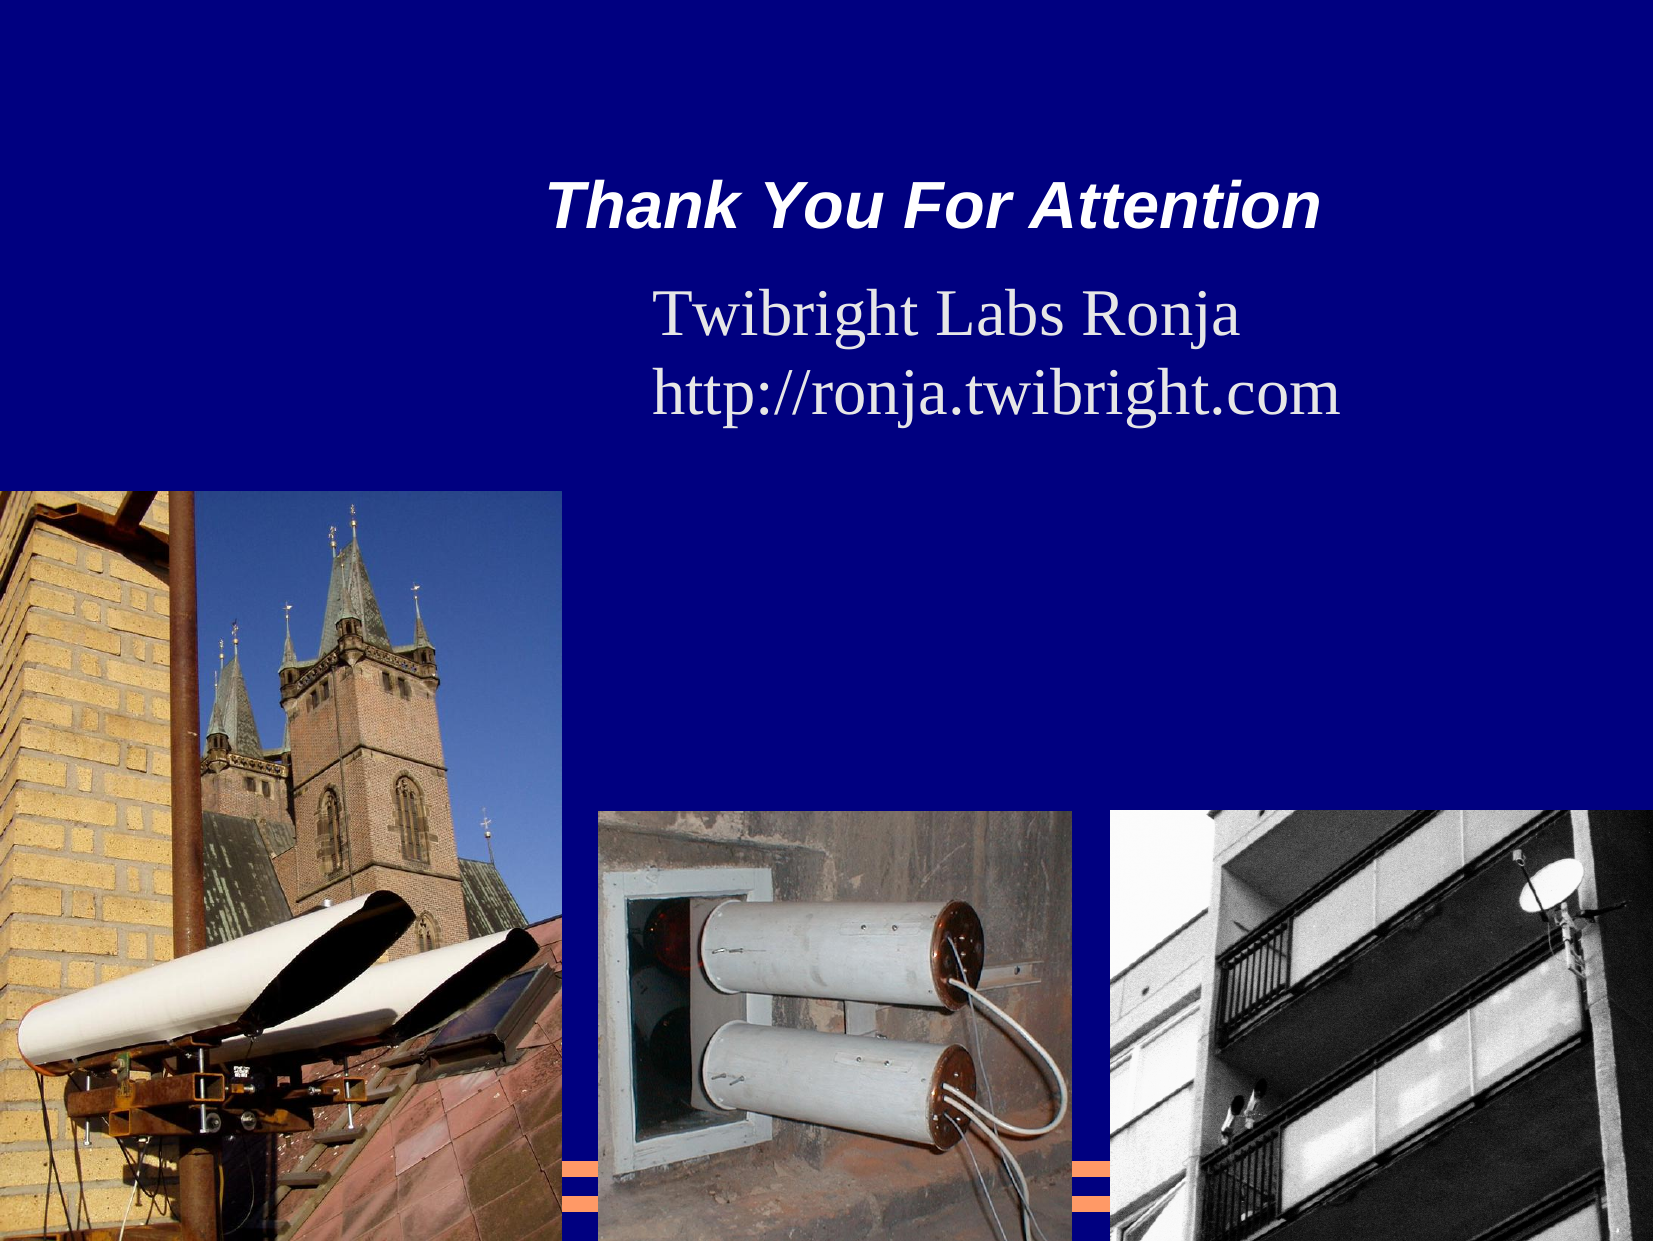

# Thank You For Attention
Twibright Labs Ronja
http://ronja.twibright.com